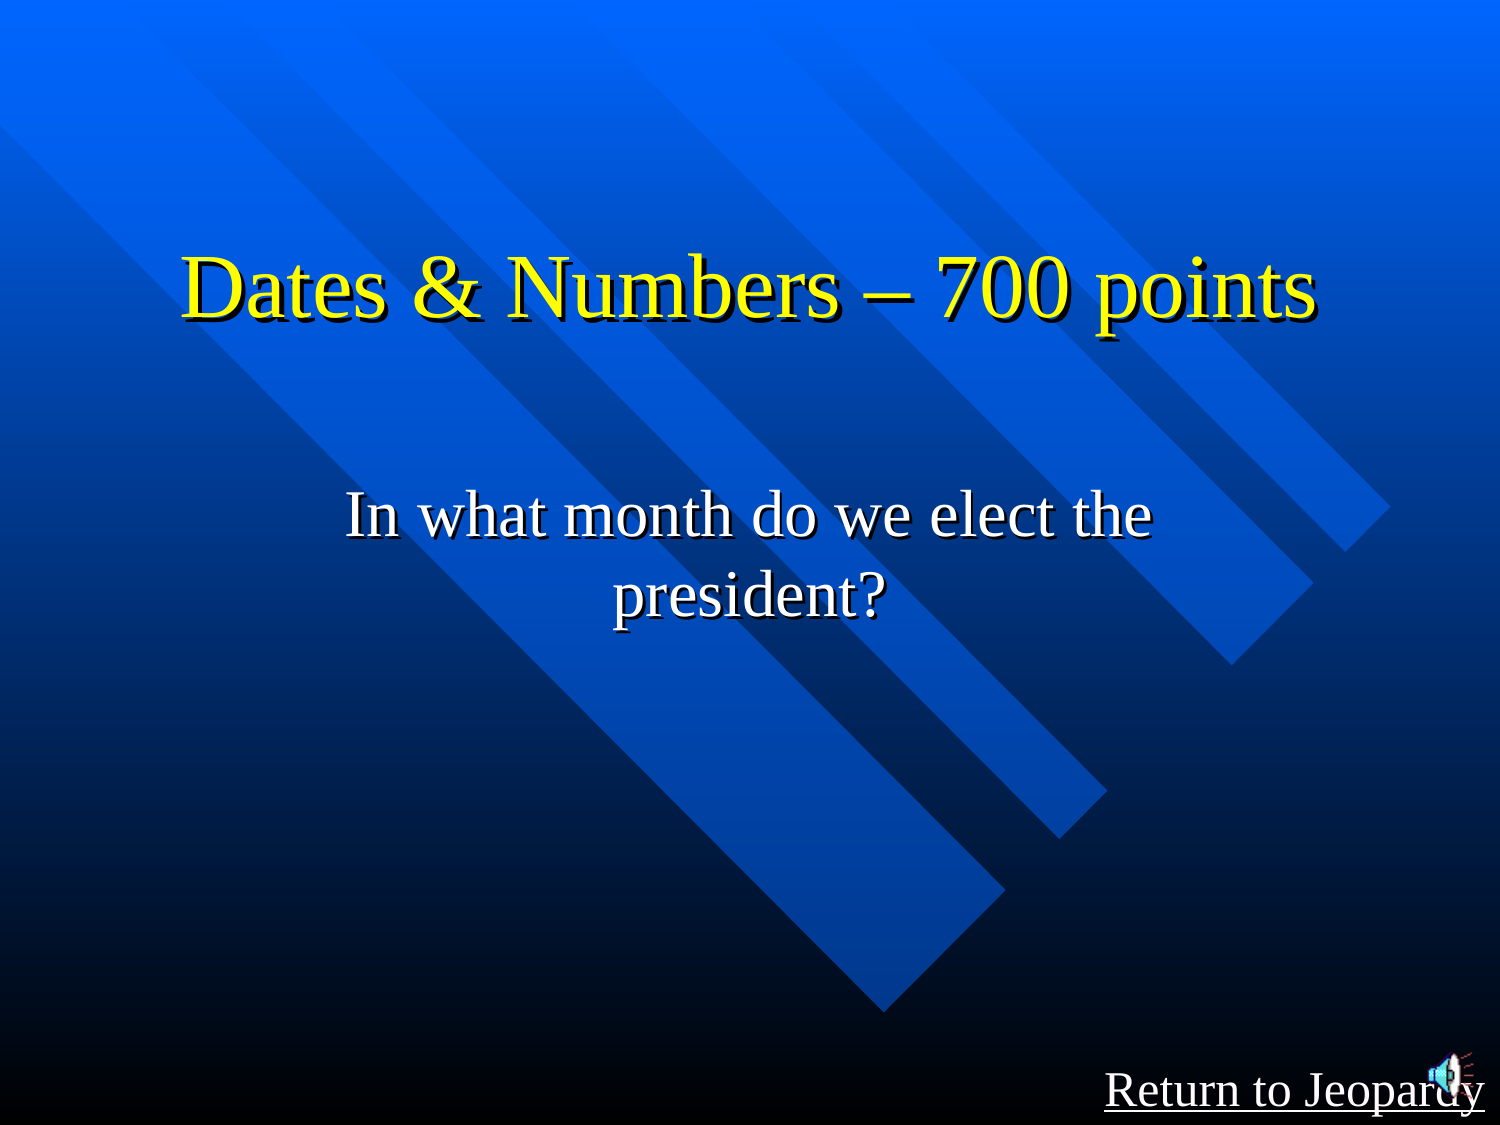

# Dates & Numbers – 700 points
In what month do we elect the president?
Return to Jeopardy